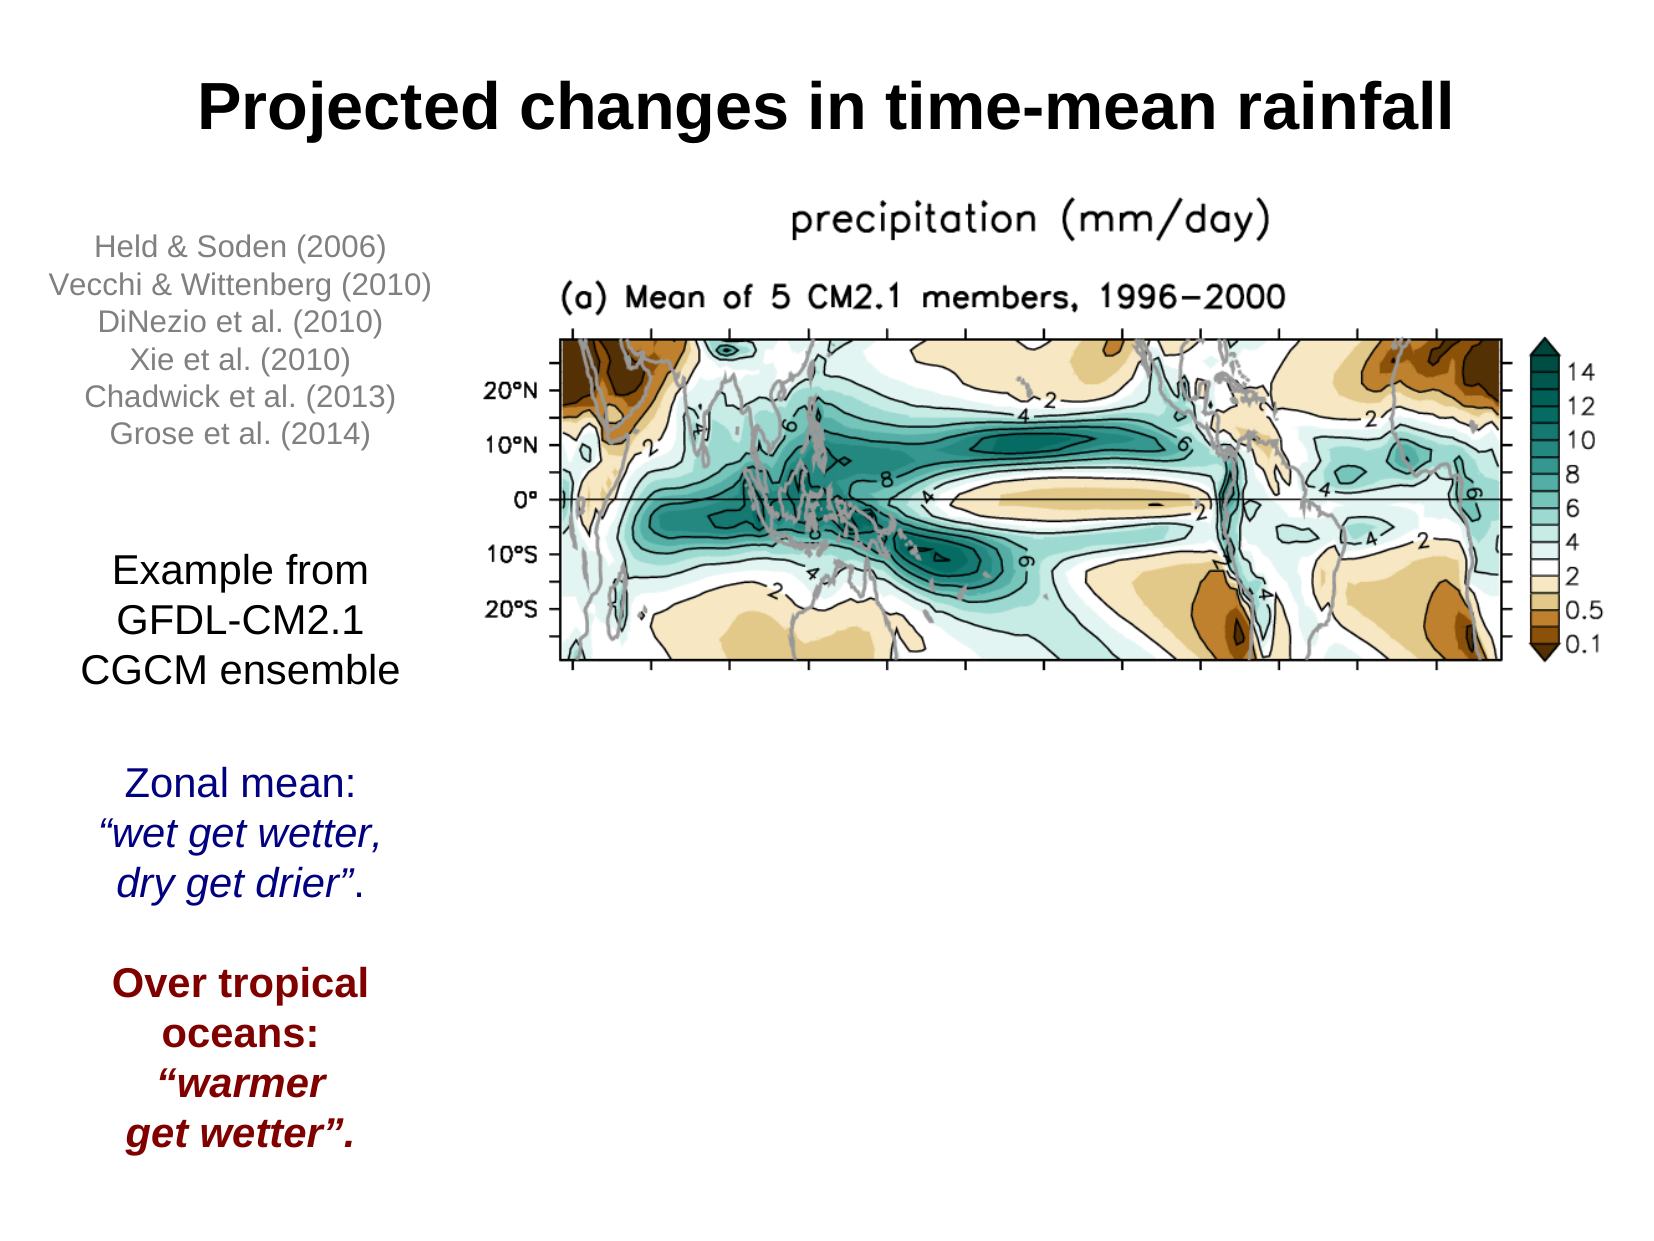

Projected changes in time-mean rainfall
Held & Soden (2006)
Vecchi & Wittenberg (2010)
DiNezio et al. (2010)
Xie et al. (2010)
Chadwick et al. (2013)
Grose et al. (2014)
Example from GFDL-CM2.1 CGCM ensemble
Zonal mean:
“wet get wetter,
dry get drier”.
Over tropical
oceans:
“warmer
get wetter”.